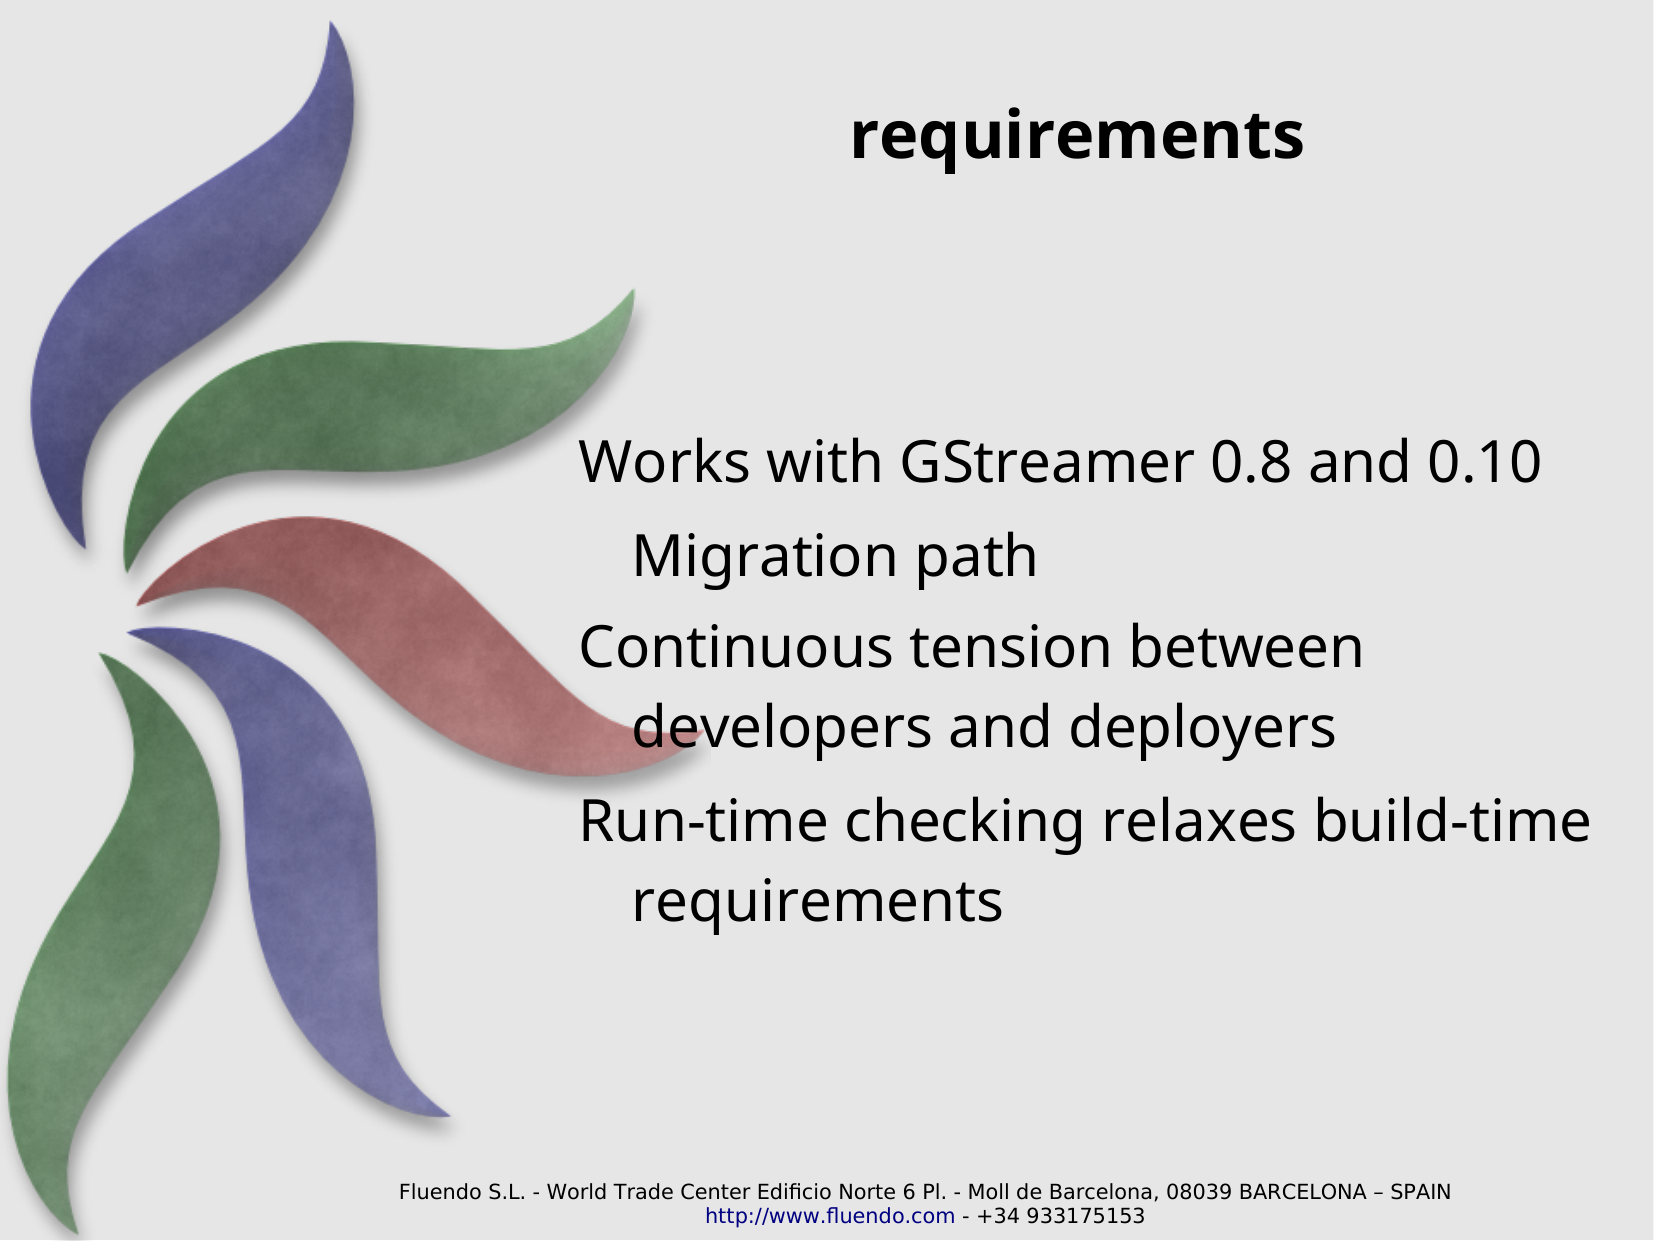

# requirements
Works with GStreamer 0.8 and 0.10
Migration path
Continuous tension between developers and deployers
Run-time checking relaxes build-time requirements